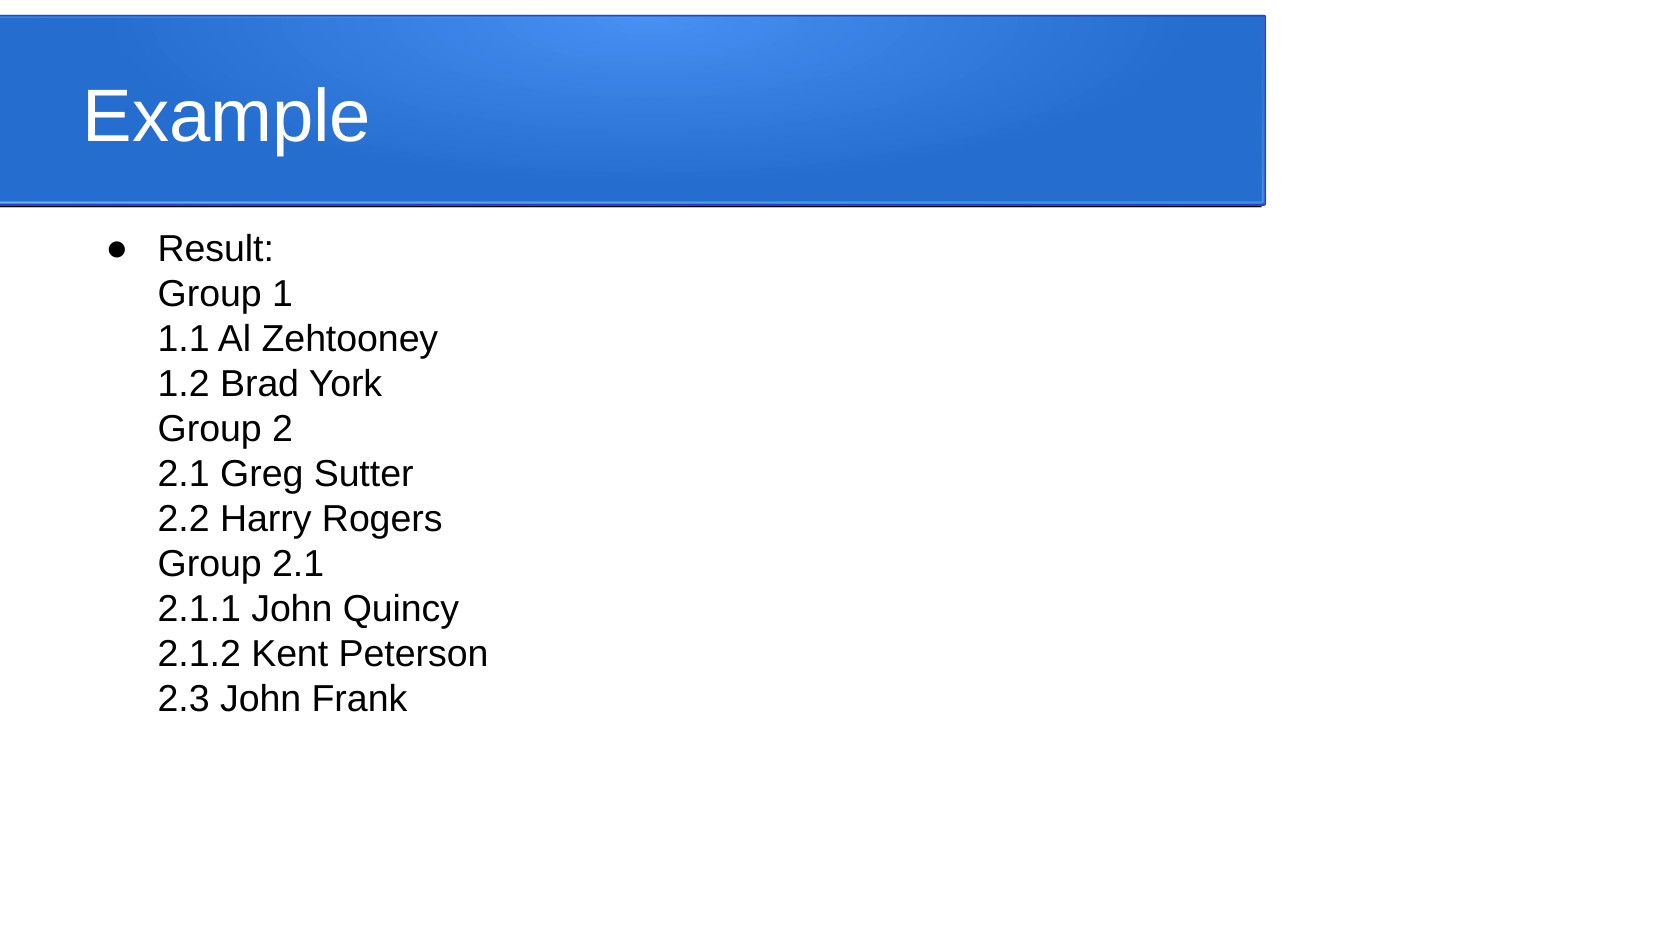

# Example
Result:
Group 1
1.1 Al Zehtooney
1.2 Brad York
Group 2
2.1 Greg Sutter
2.2 Harry Rogers
Group 2.1
2.1.1 John Quincy
2.1.2 Kent Peterson
2.3 John Frank